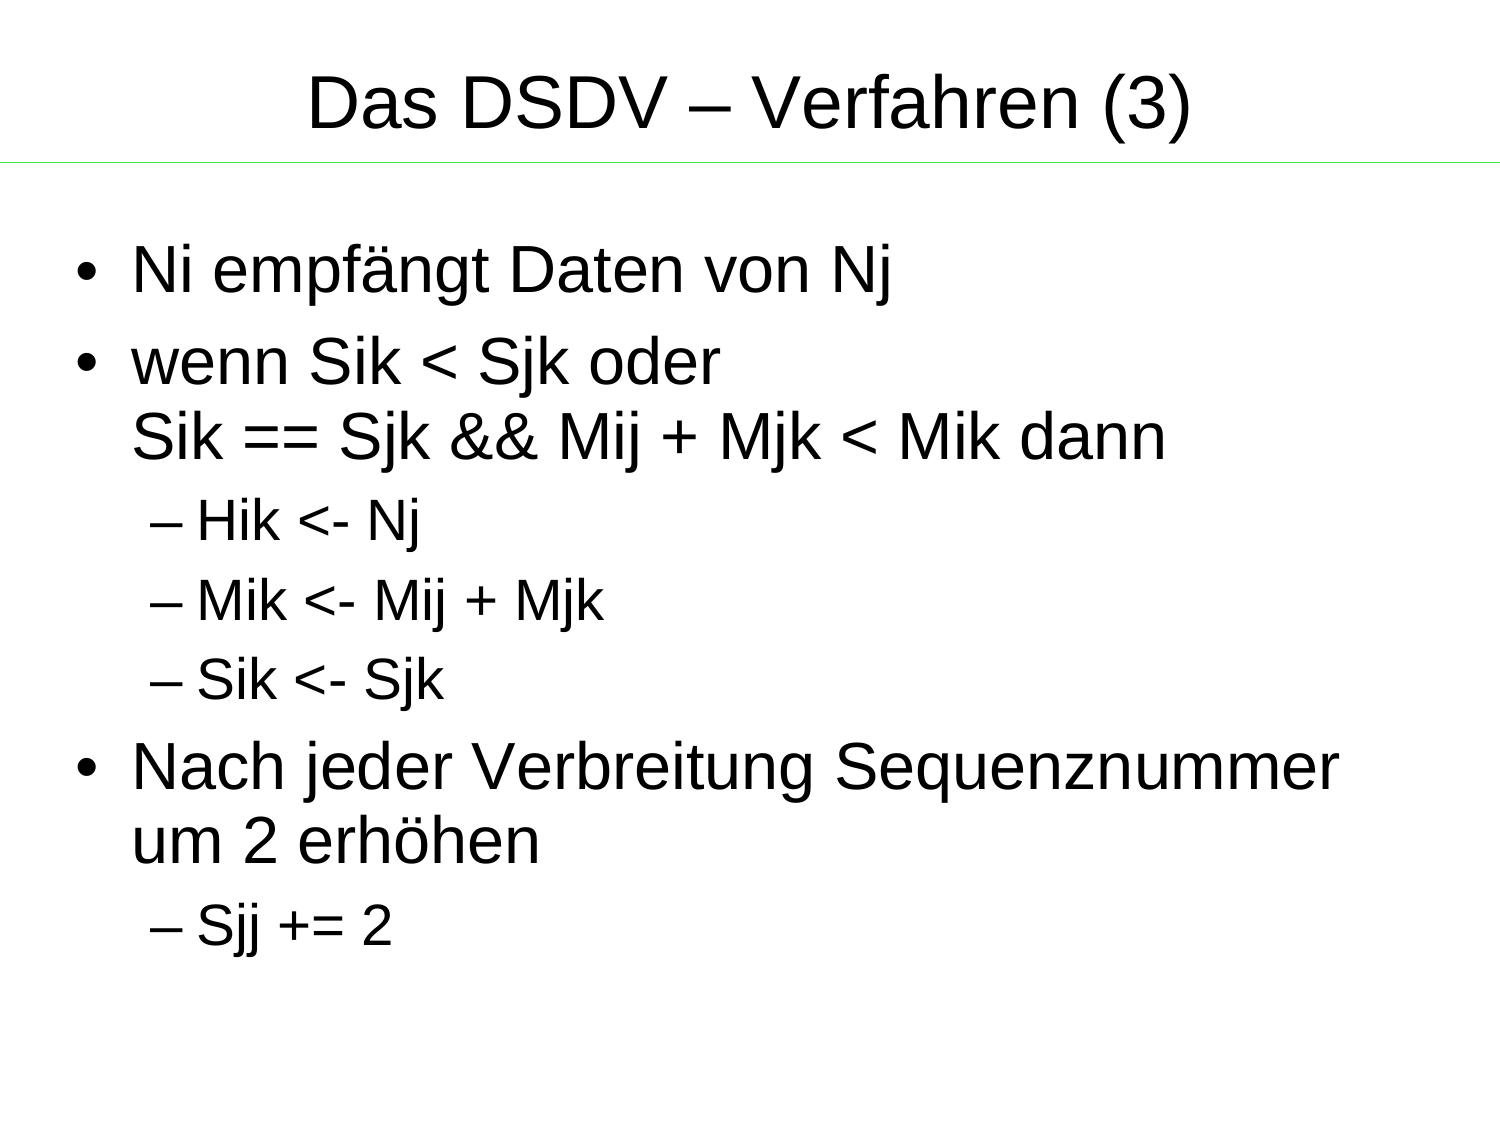

# Das DSDV – Verfahren (3)
Ni empfängt Daten von Nj
wenn Sik < Sjk oder
Sik == Sjk && Mij + Mjk < Mik dann
Hik <- Nj
Mik <- Mij + Mjk
Sik <- Sjk
Nach jeder Verbreitung Sequenznummer um 2 erhöhen
Sjj += 2